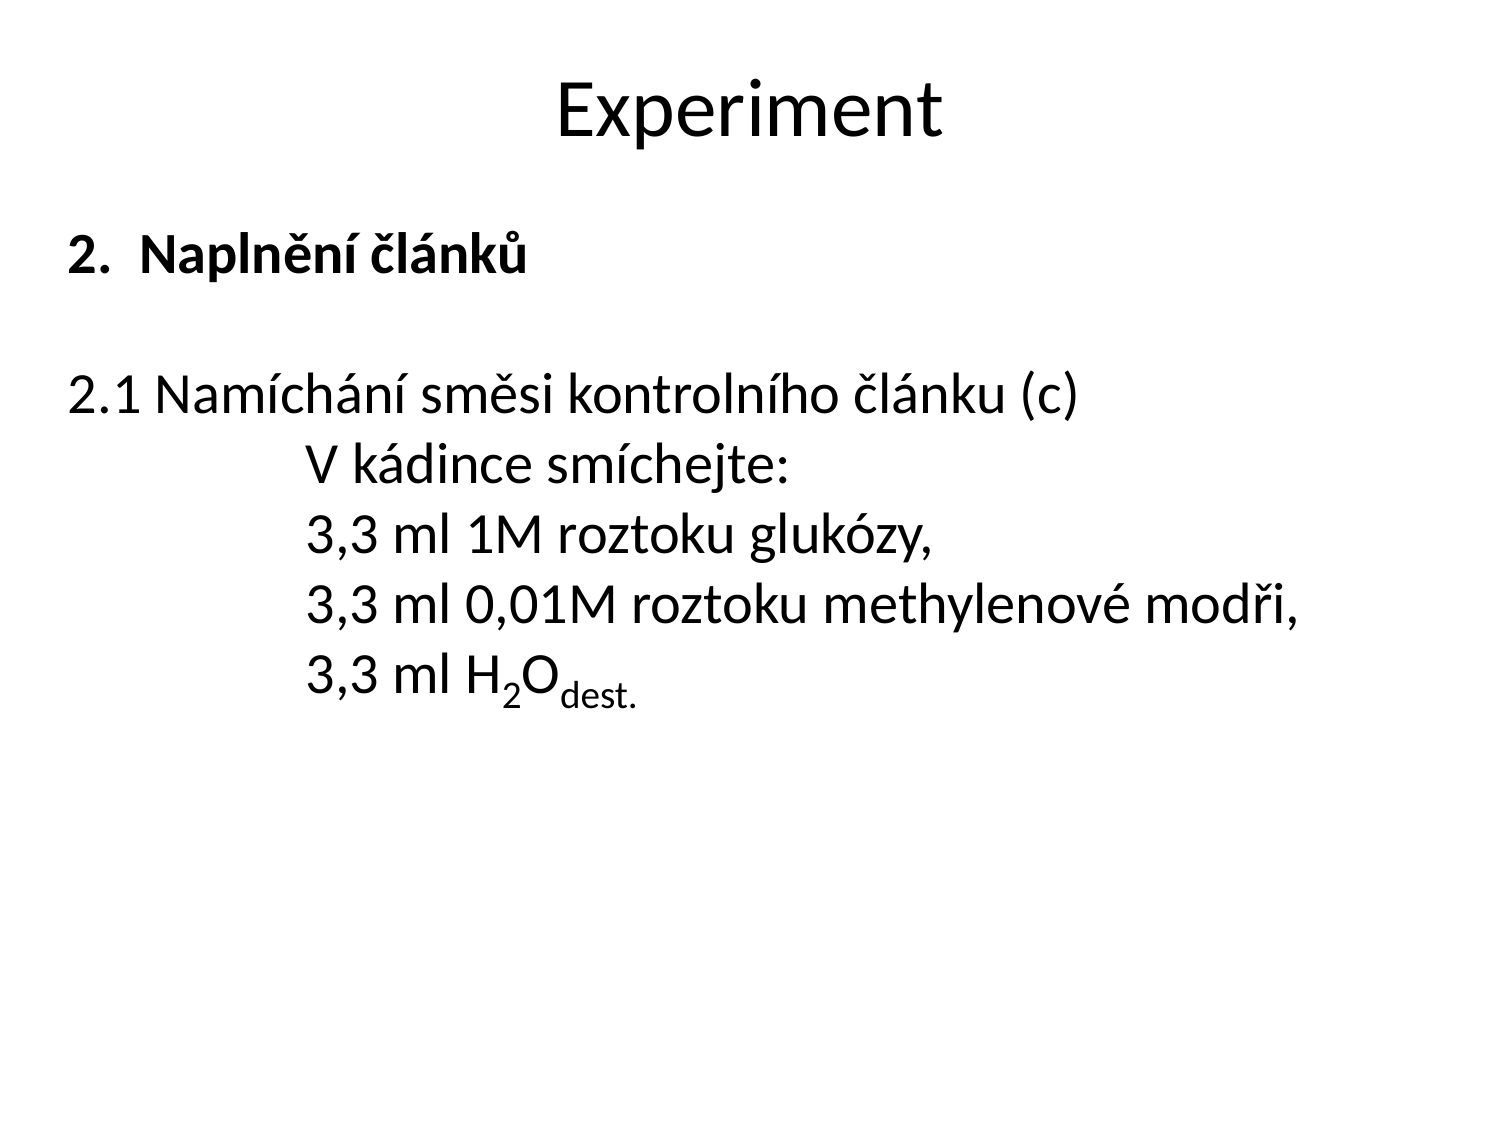

# Experiment
2. Naplnění článků
2.1 Namíchání směsi kontrolního článku (c)
V kádince smíchejte:
3,3 ml 1M roztoku glukózy,
3,3 ml 0,01M roztoku methylenové modři,
3,3 ml H2Odest.